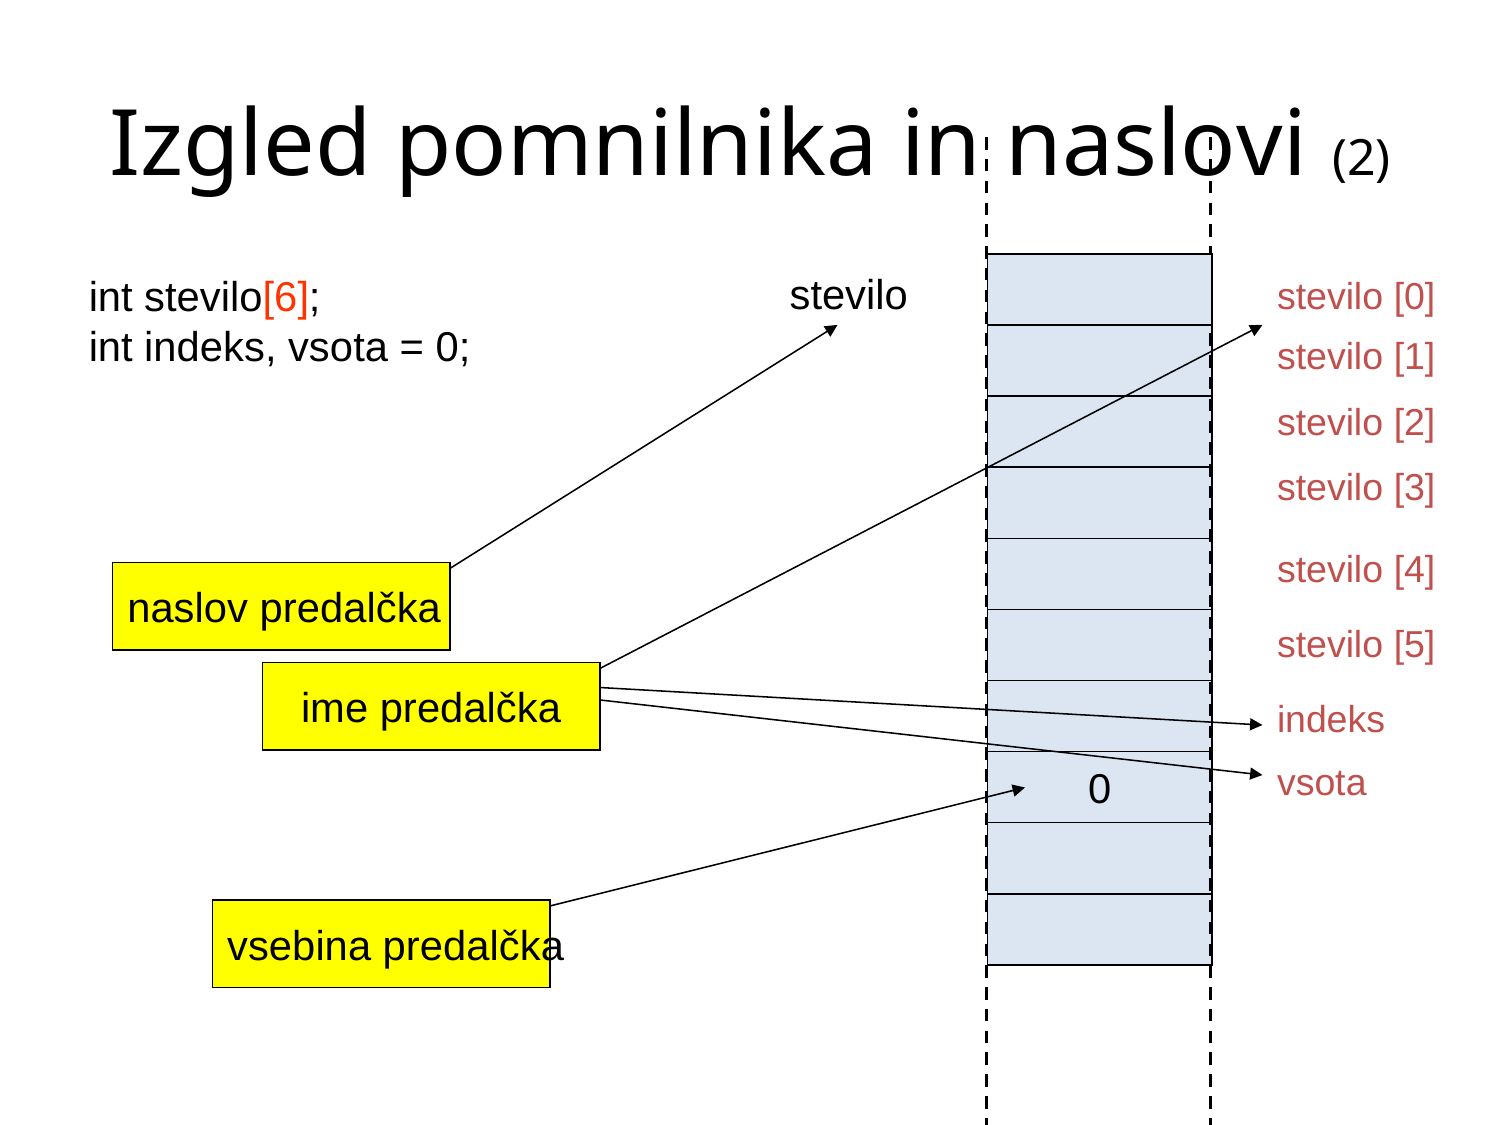

# Izgled pomnilnika in naslovi (2)
stevilo
 int stevilo[6];
 int indeks, vsota = 0;
stevilo [0]
naslov predalčka
ime predalčka
stevilo [1]
stevilo [2]
stevilo [3]
stevilo [4]
stevilo [5]
indeks
vsota
0
vsebina predalčka